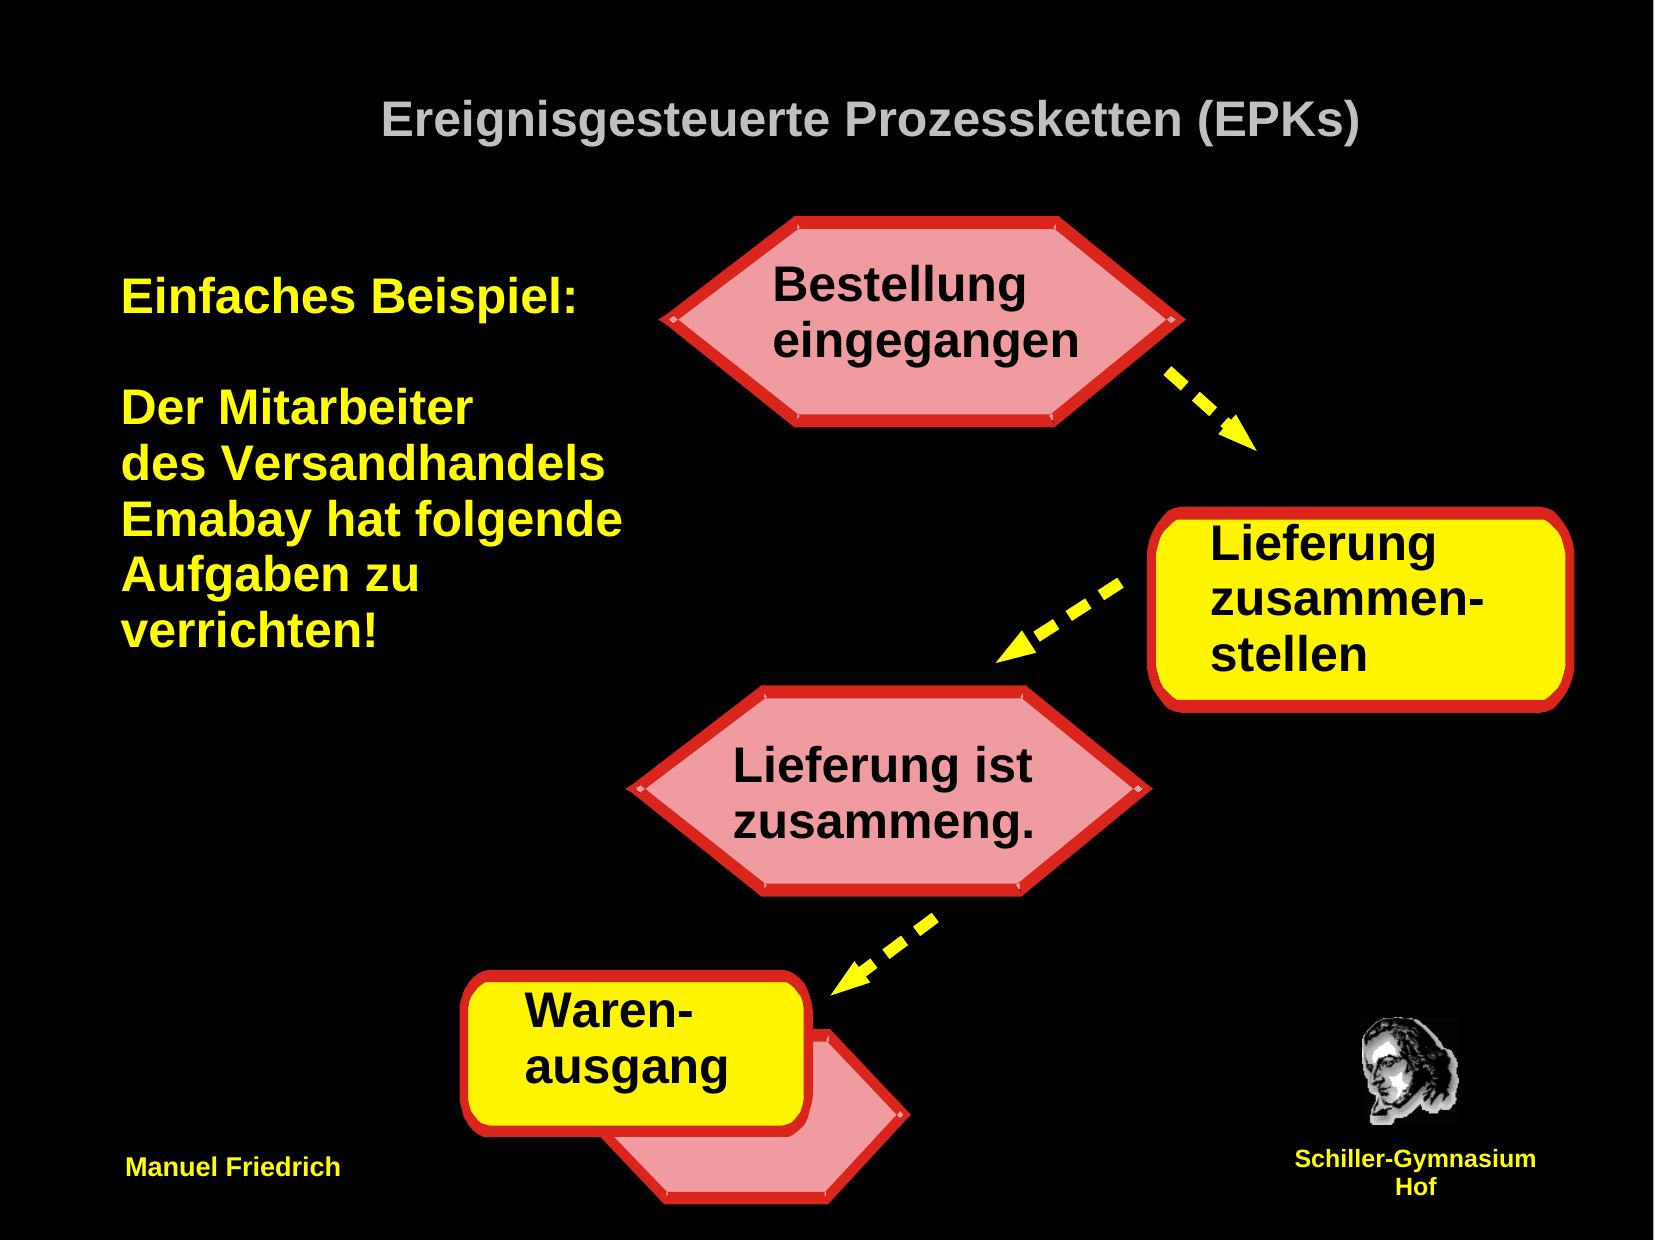

Ereignisgesteuerte Prozessketten (EPKs)
Bestellung
eingegangen
Einfaches Beispiel:
Der Mitarbeiter
des Versandhandels
Emabay hat folgende
Aufgaben zu
verrichten!
Lieferung
zusammen-
stellen
Verweis
schreiben
Lieferung ist
zusammeng.
Waren-
ausgang
Schiller-Gymnasium
Hof
Manuel Friedrich